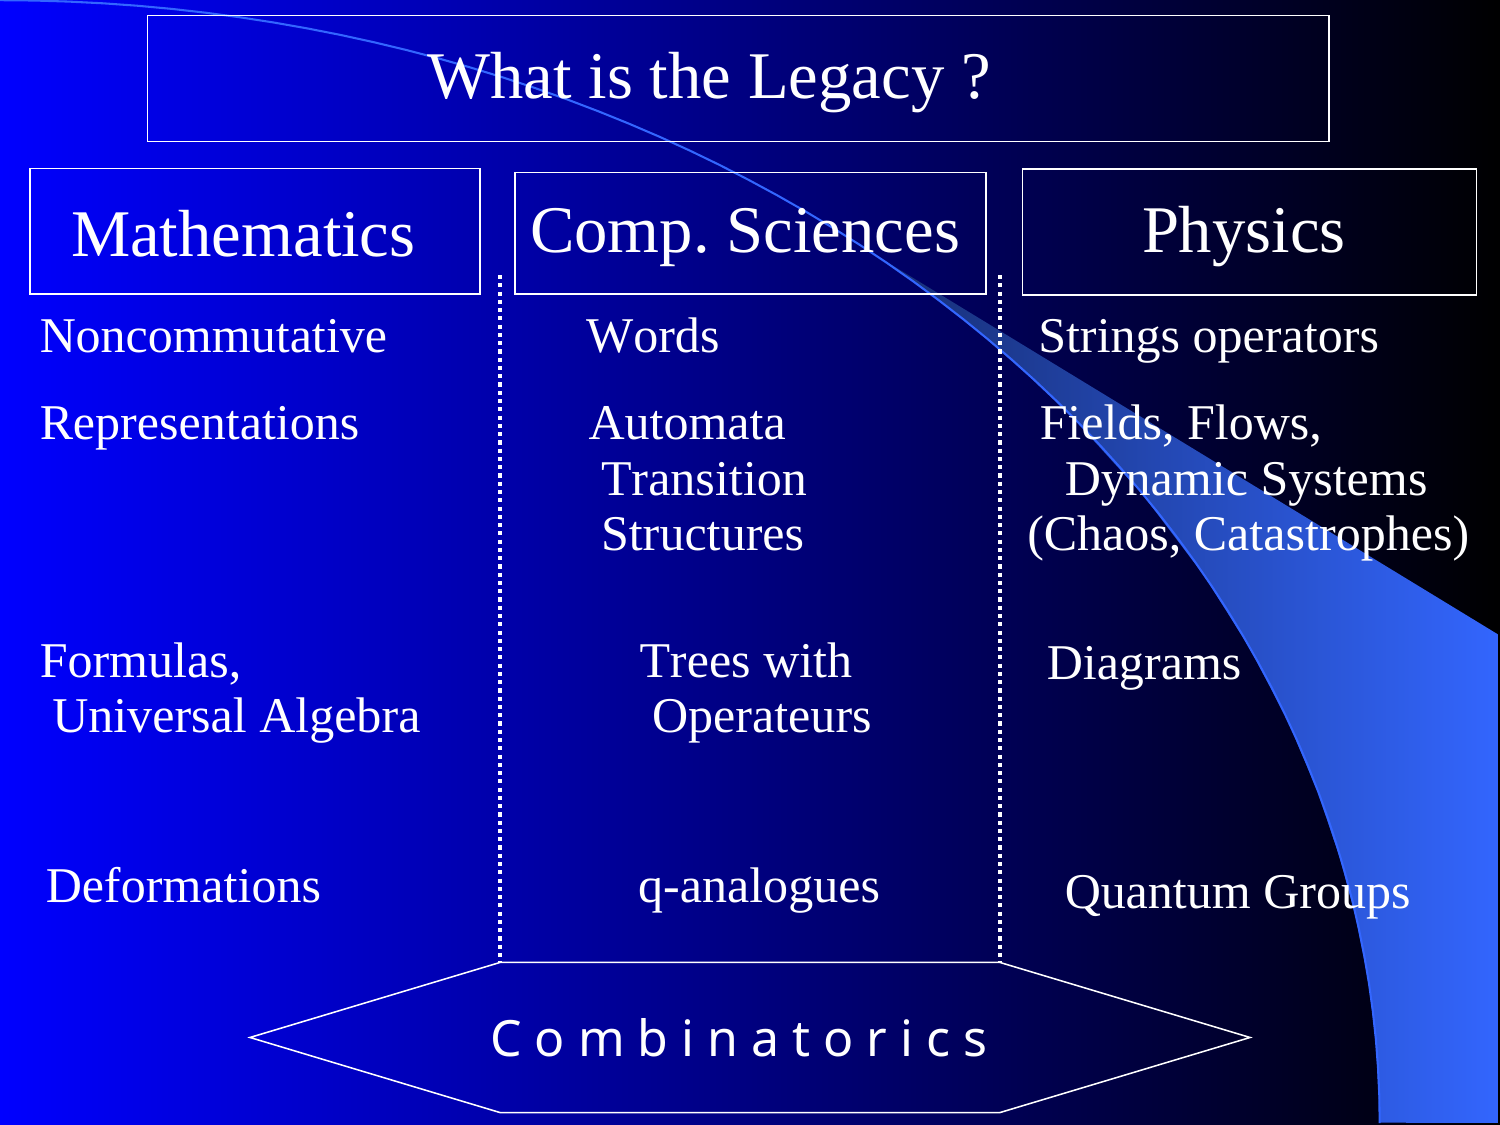

What is the Legacy ?
Comp. Sciences
Physics
Mathematics
 Noncommutative
 Words
 Strings operators
 Representations
 Automata
 Transition
 Structures
 Fields, Flows,
 Dynamic Systems
(Chaos, Catastrophes)
 Formulas,
 Universal Algebra
 Trees with
 Operateurs
 Diagrams
 Deformations
 q-analogues
 Quantum Groups
C o m b i n a t o r i c s